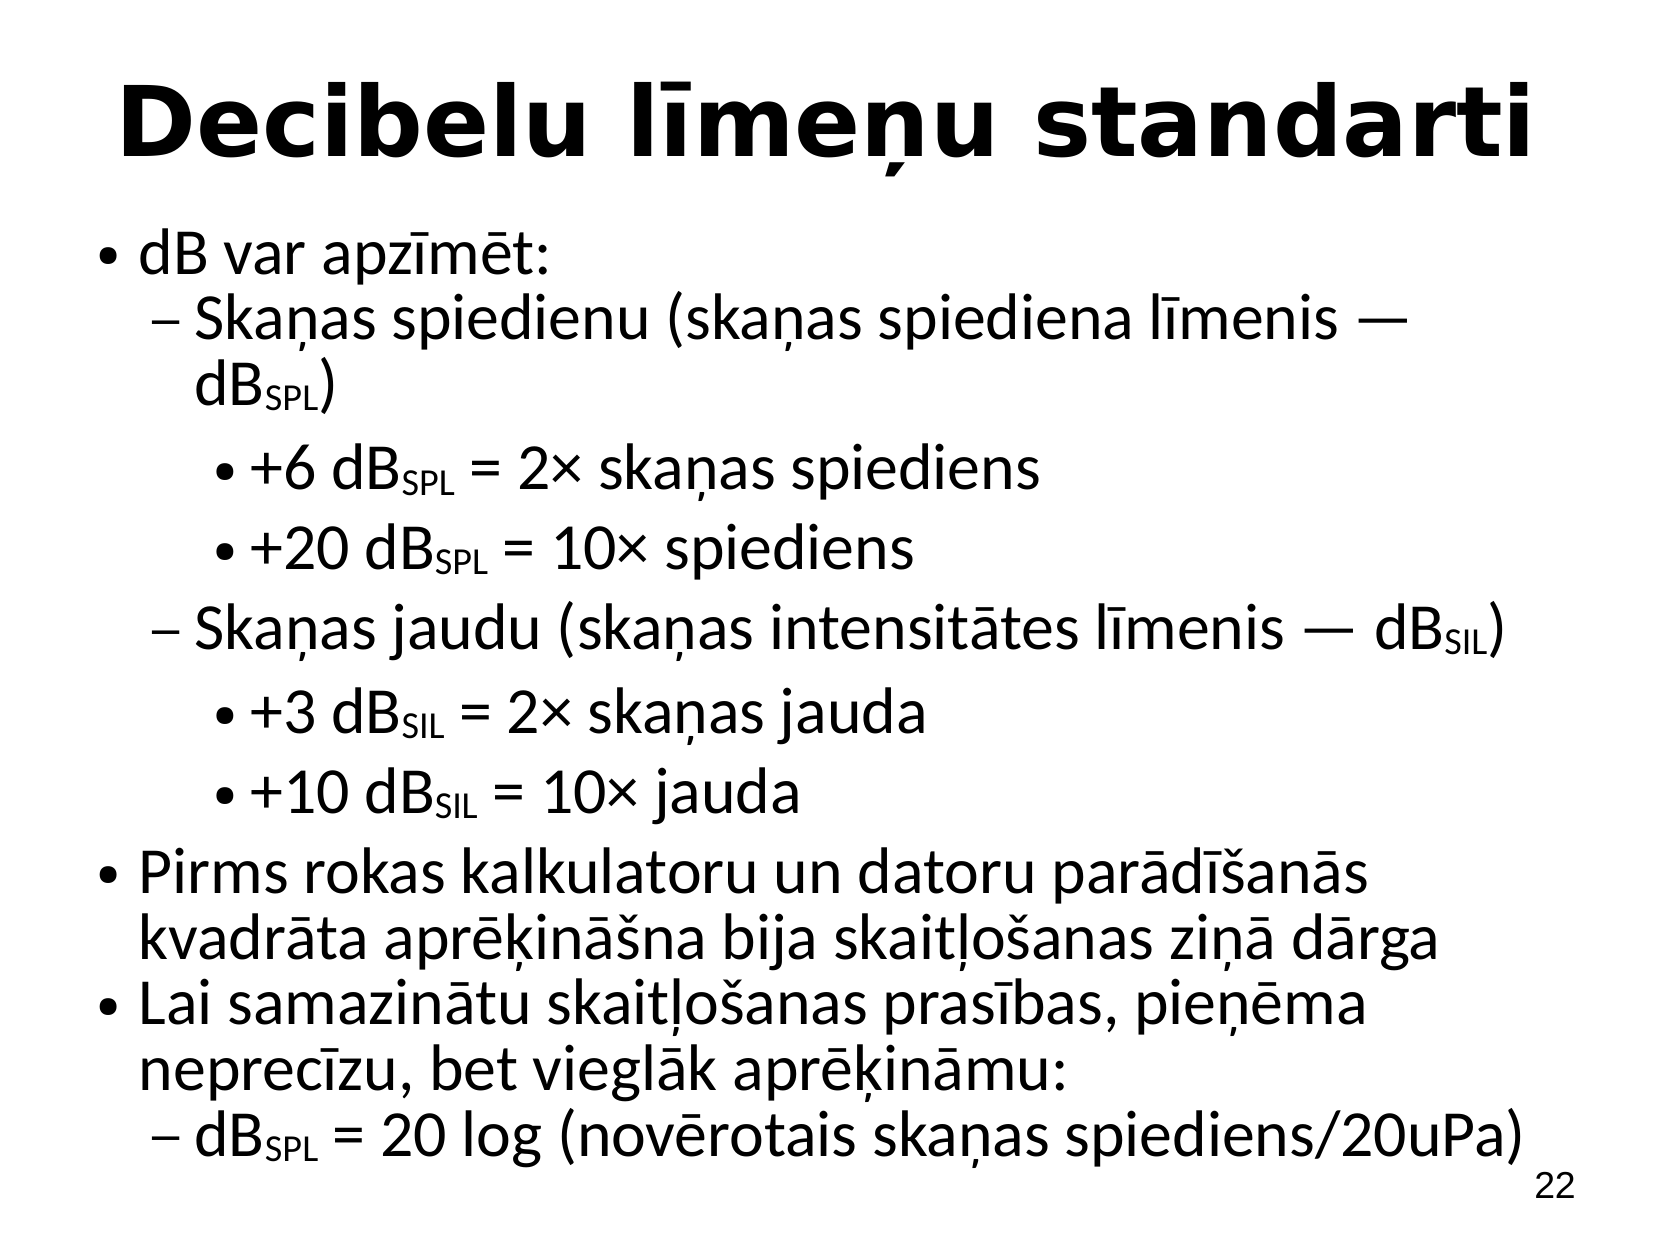

# Decibelu līmeņu standarti
dB var apzīmēt:
Skaņas spiedienu (skaņas spiediena līmenis — dBSPL)
+6 dBSPL = 2× skaņas spiediens
+20 dBSPL = 10× spiediens
Skaņas jaudu (skaņas intensitātes līmenis — dBSIL)
+3 dBSIL = 2× skaņas jauda
+10 dBSIL = 10× jauda
Pirms rokas kalkulatoru un datoru parādīšanās kvadrāta aprēķināšna bija skaitļošanas ziņā dārga
Lai samazinātu skaitļošanas prasības, pieņēma neprecīzu, bet vieglāk aprēķināmu:
dBSPL = 20 log (novērotais skaņas spiediens/20uPa)